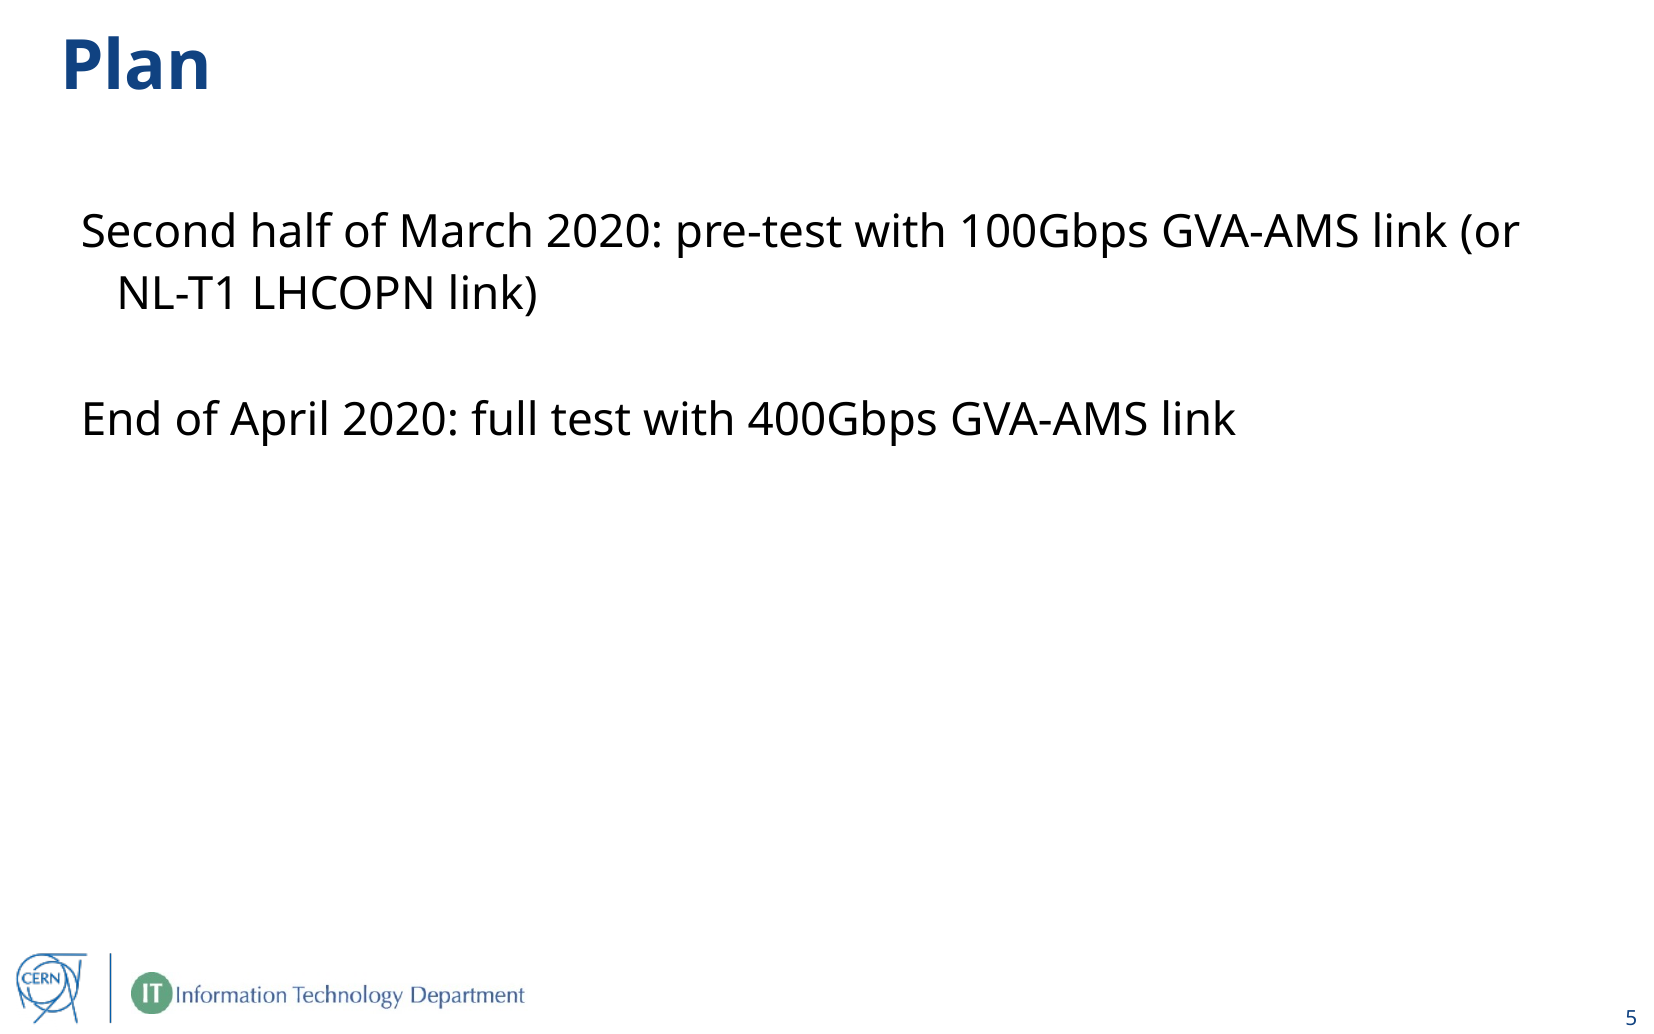

# Plan
Second half of March 2020: pre-test with 100Gbps GVA-AMS link (or NL-T1 LHCOPN link)
End of April 2020: full test with 400Gbps GVA-AMS link
5